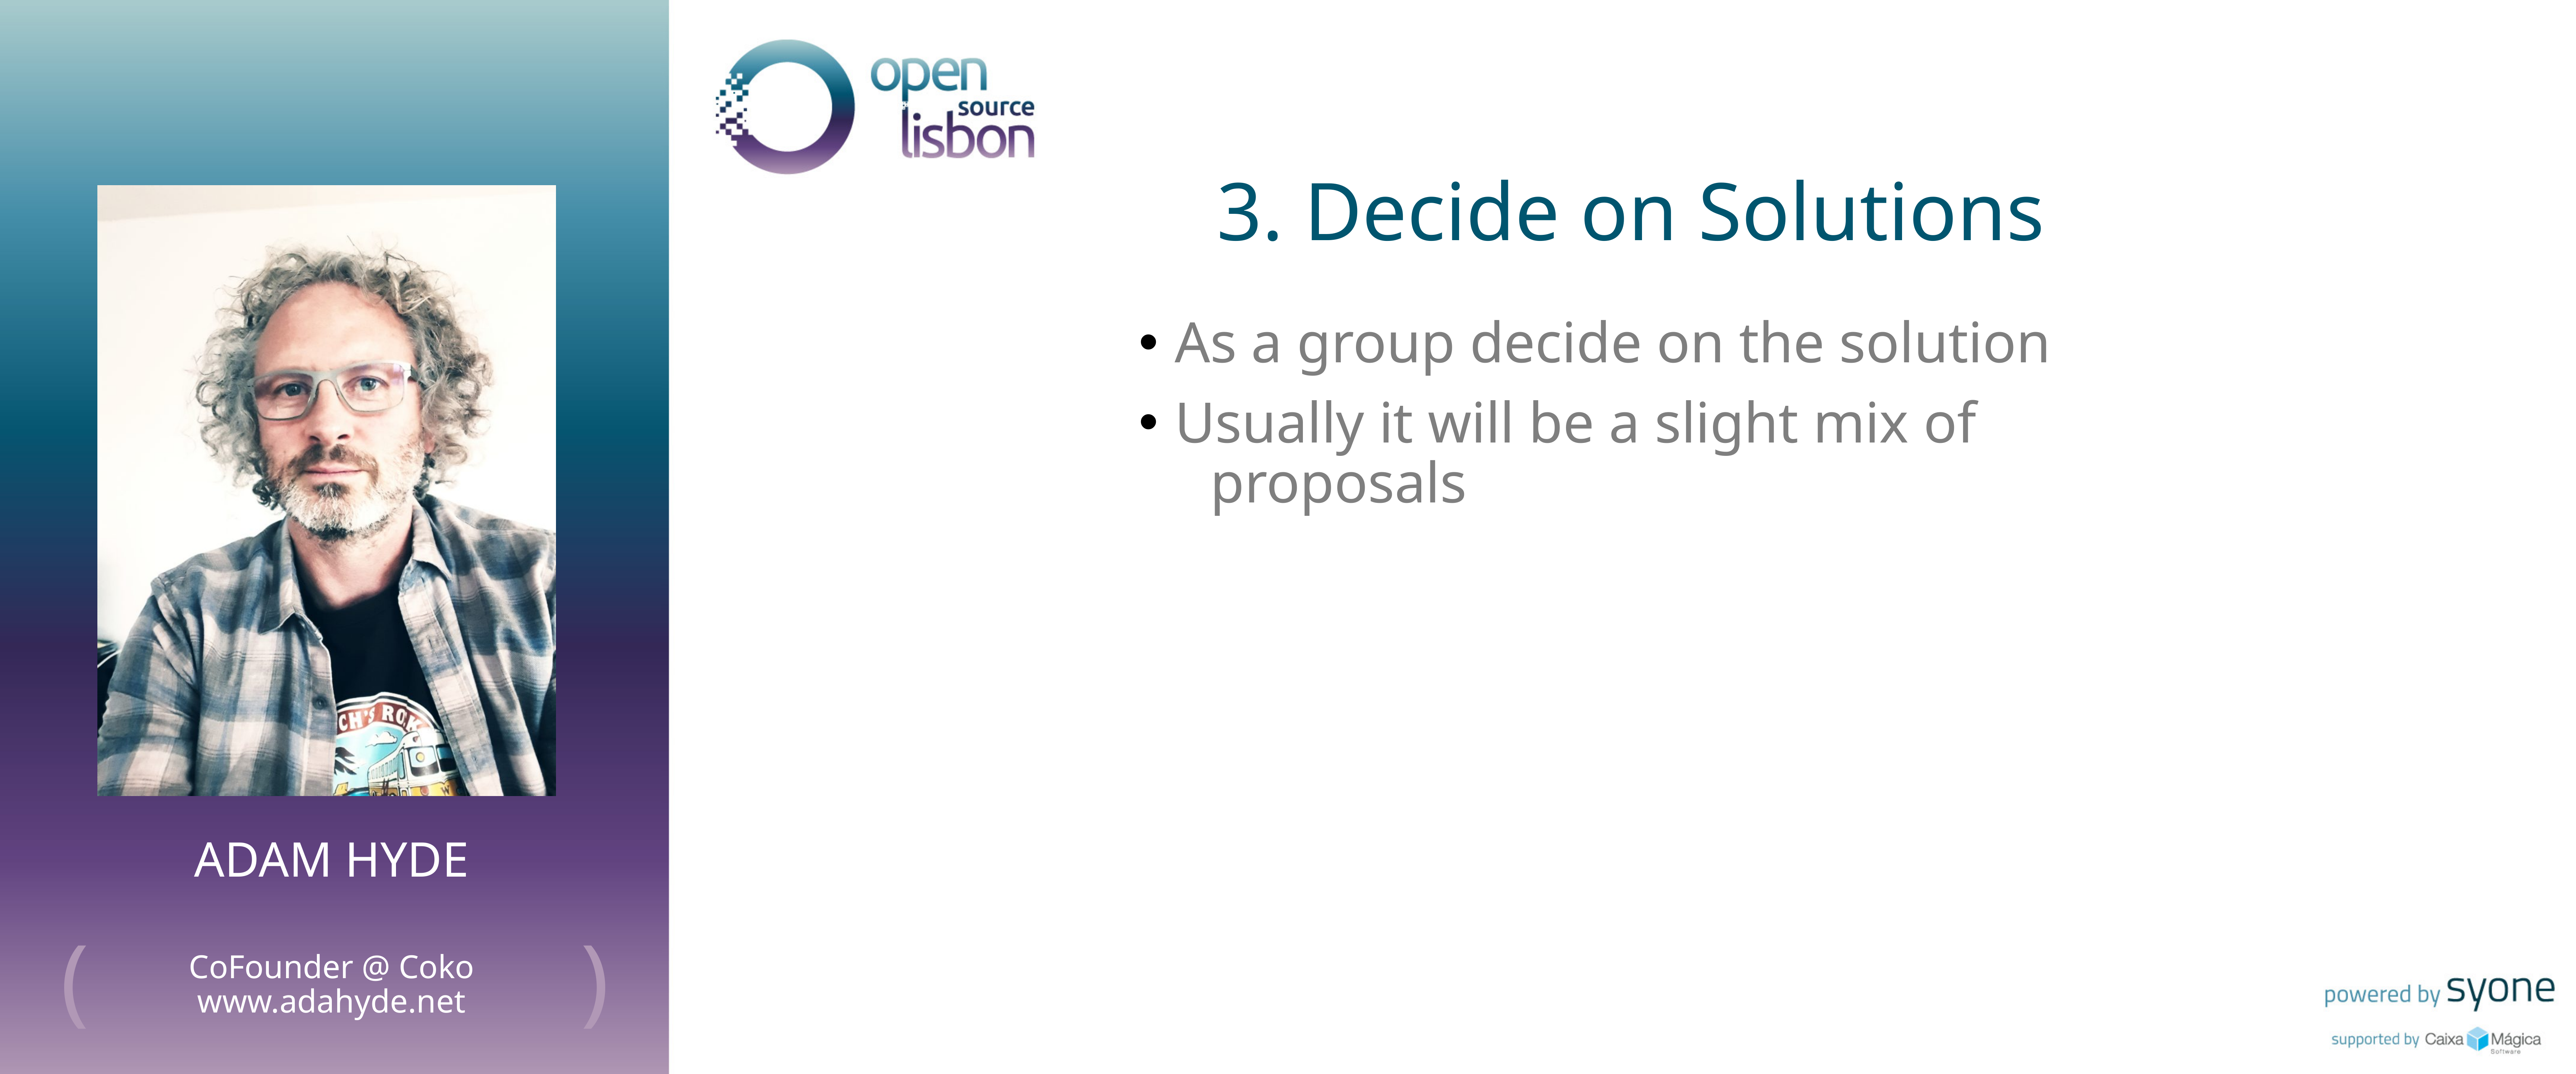

3. Decide on Solutions
# As a group decide on the solution
Usually it will be a slight mix of proposals